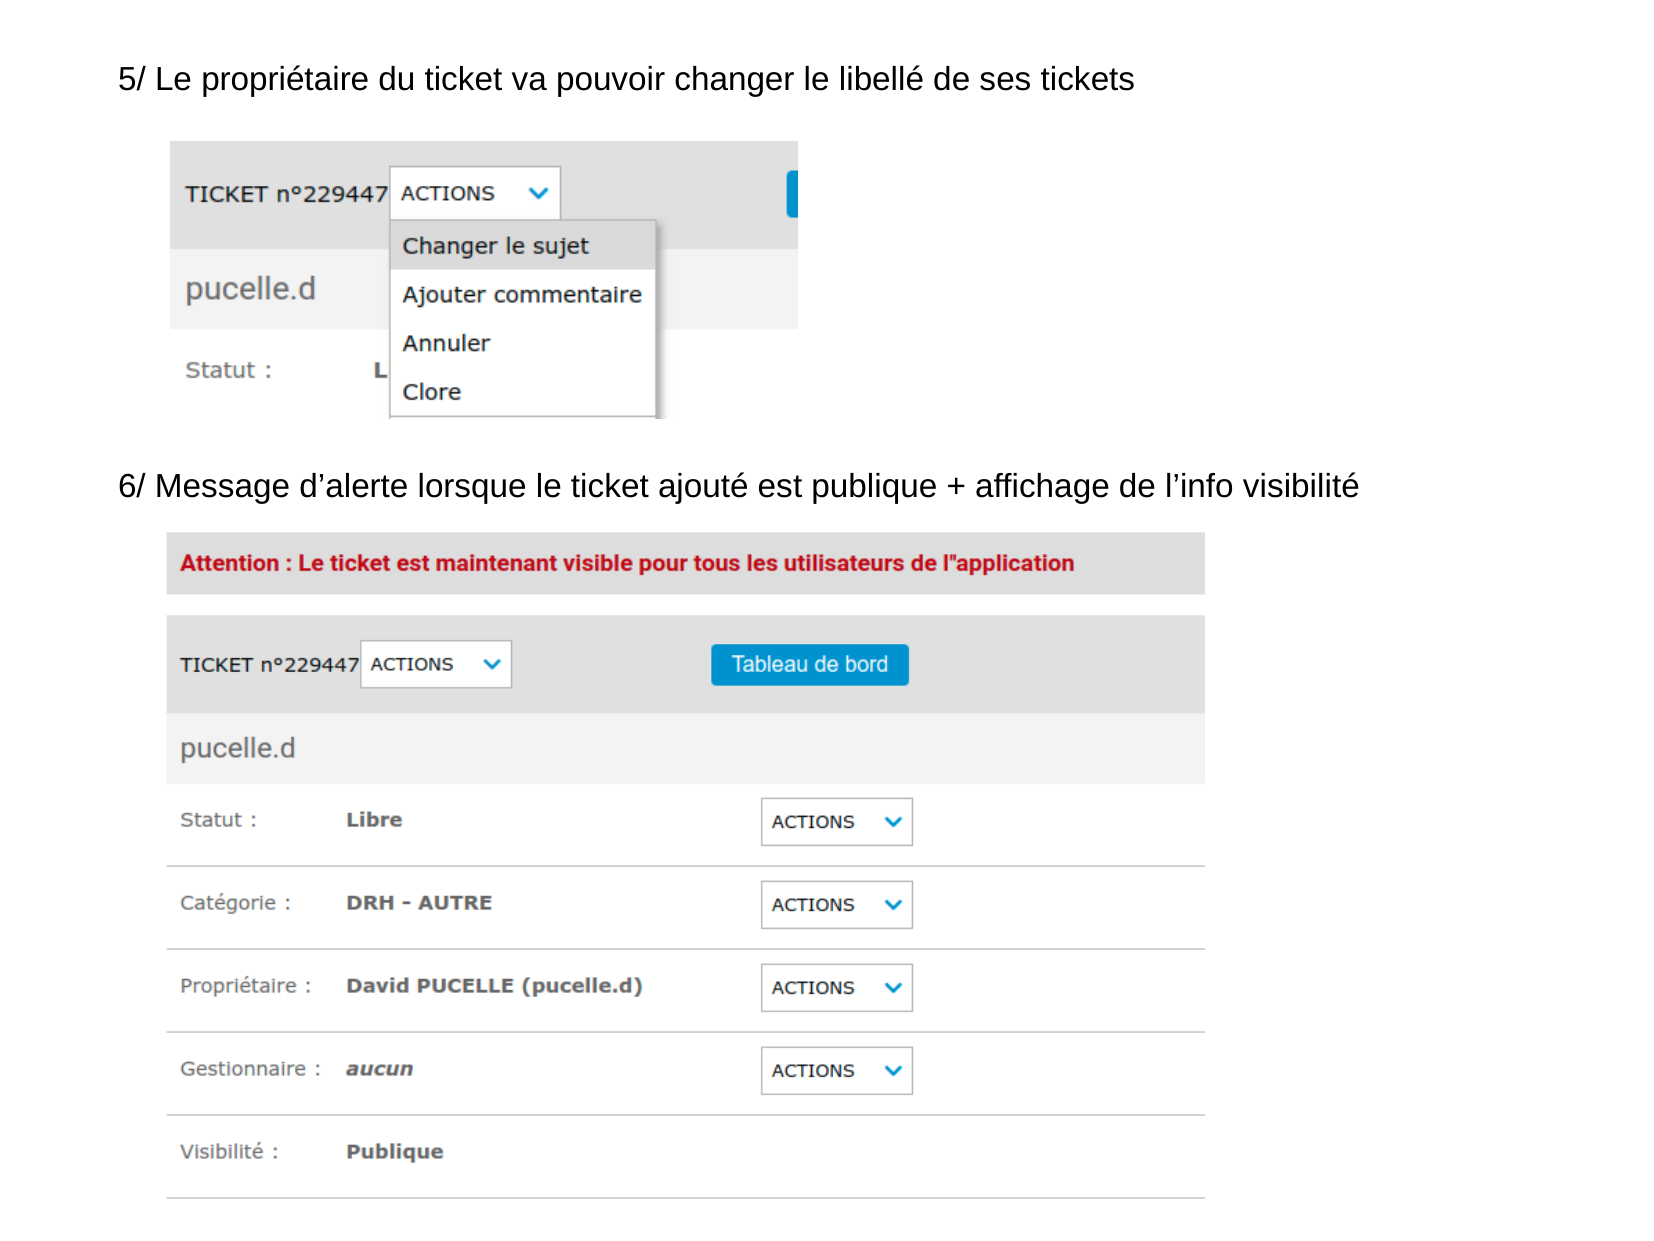

# 5/ Le propriétaire du ticket va pouvoir changer le libellé de ses tickets
6/ Message d’alerte lorsque le ticket ajouté est publique + affichage de l’info visibilité